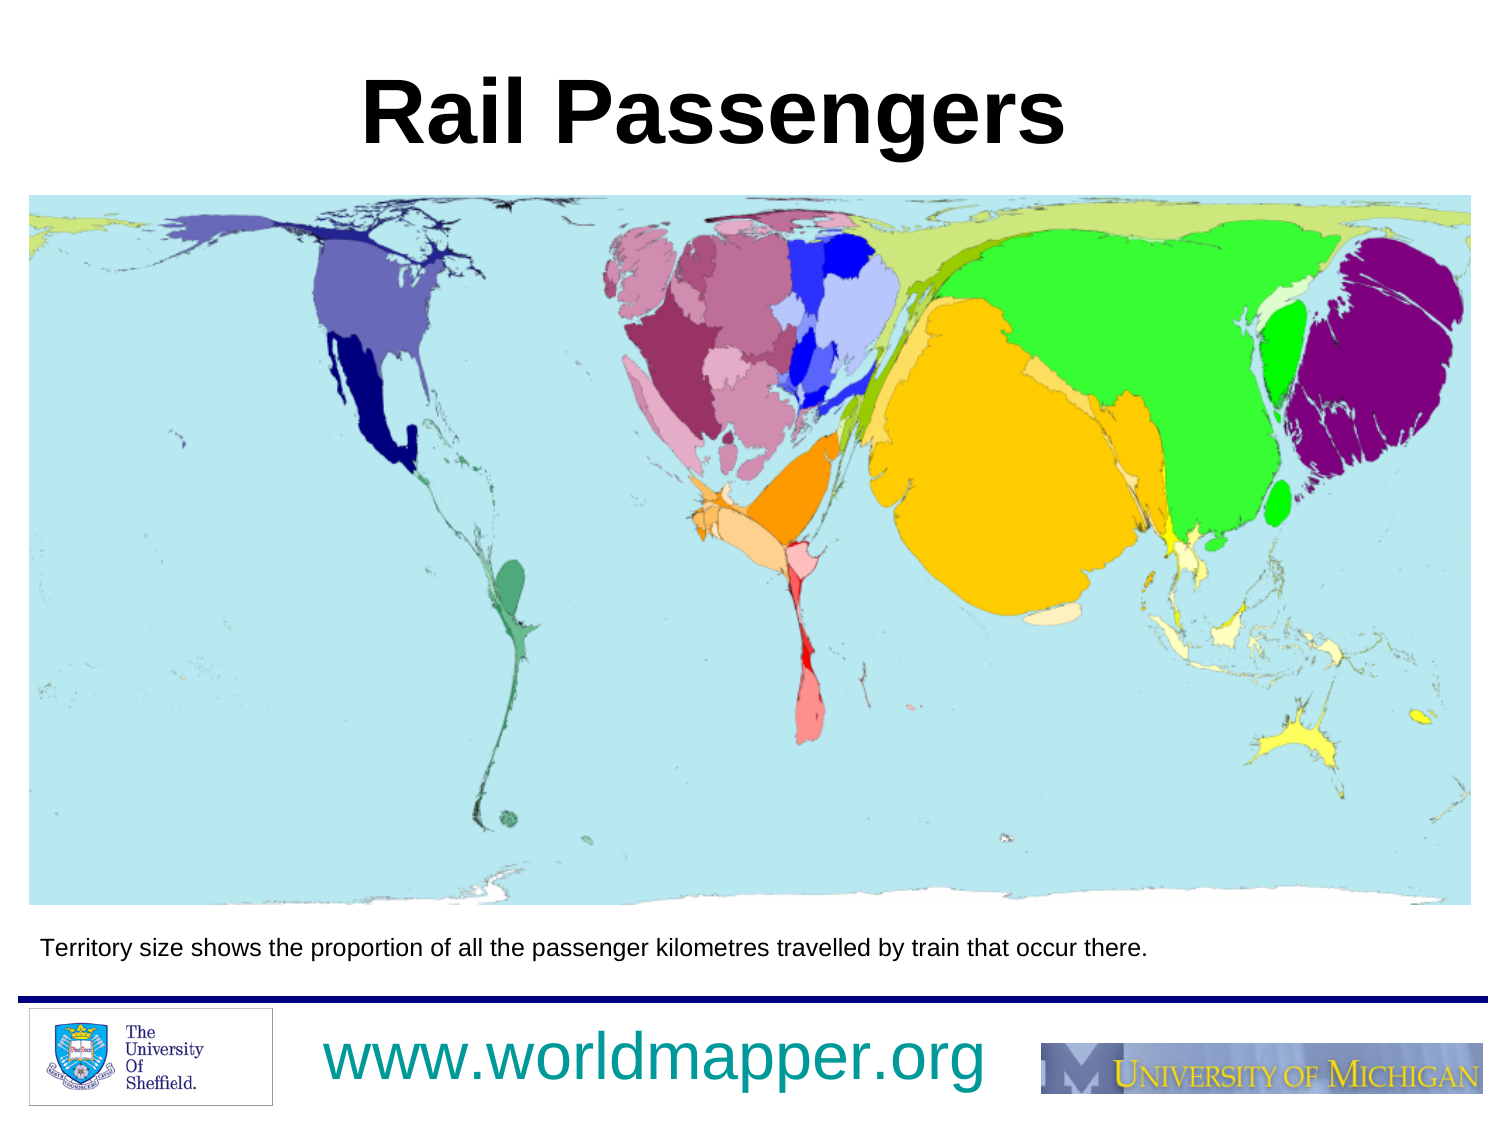

# Rail Passengers
Territory size shows the proportion of all the passenger kilometres travelled by train that occur there.